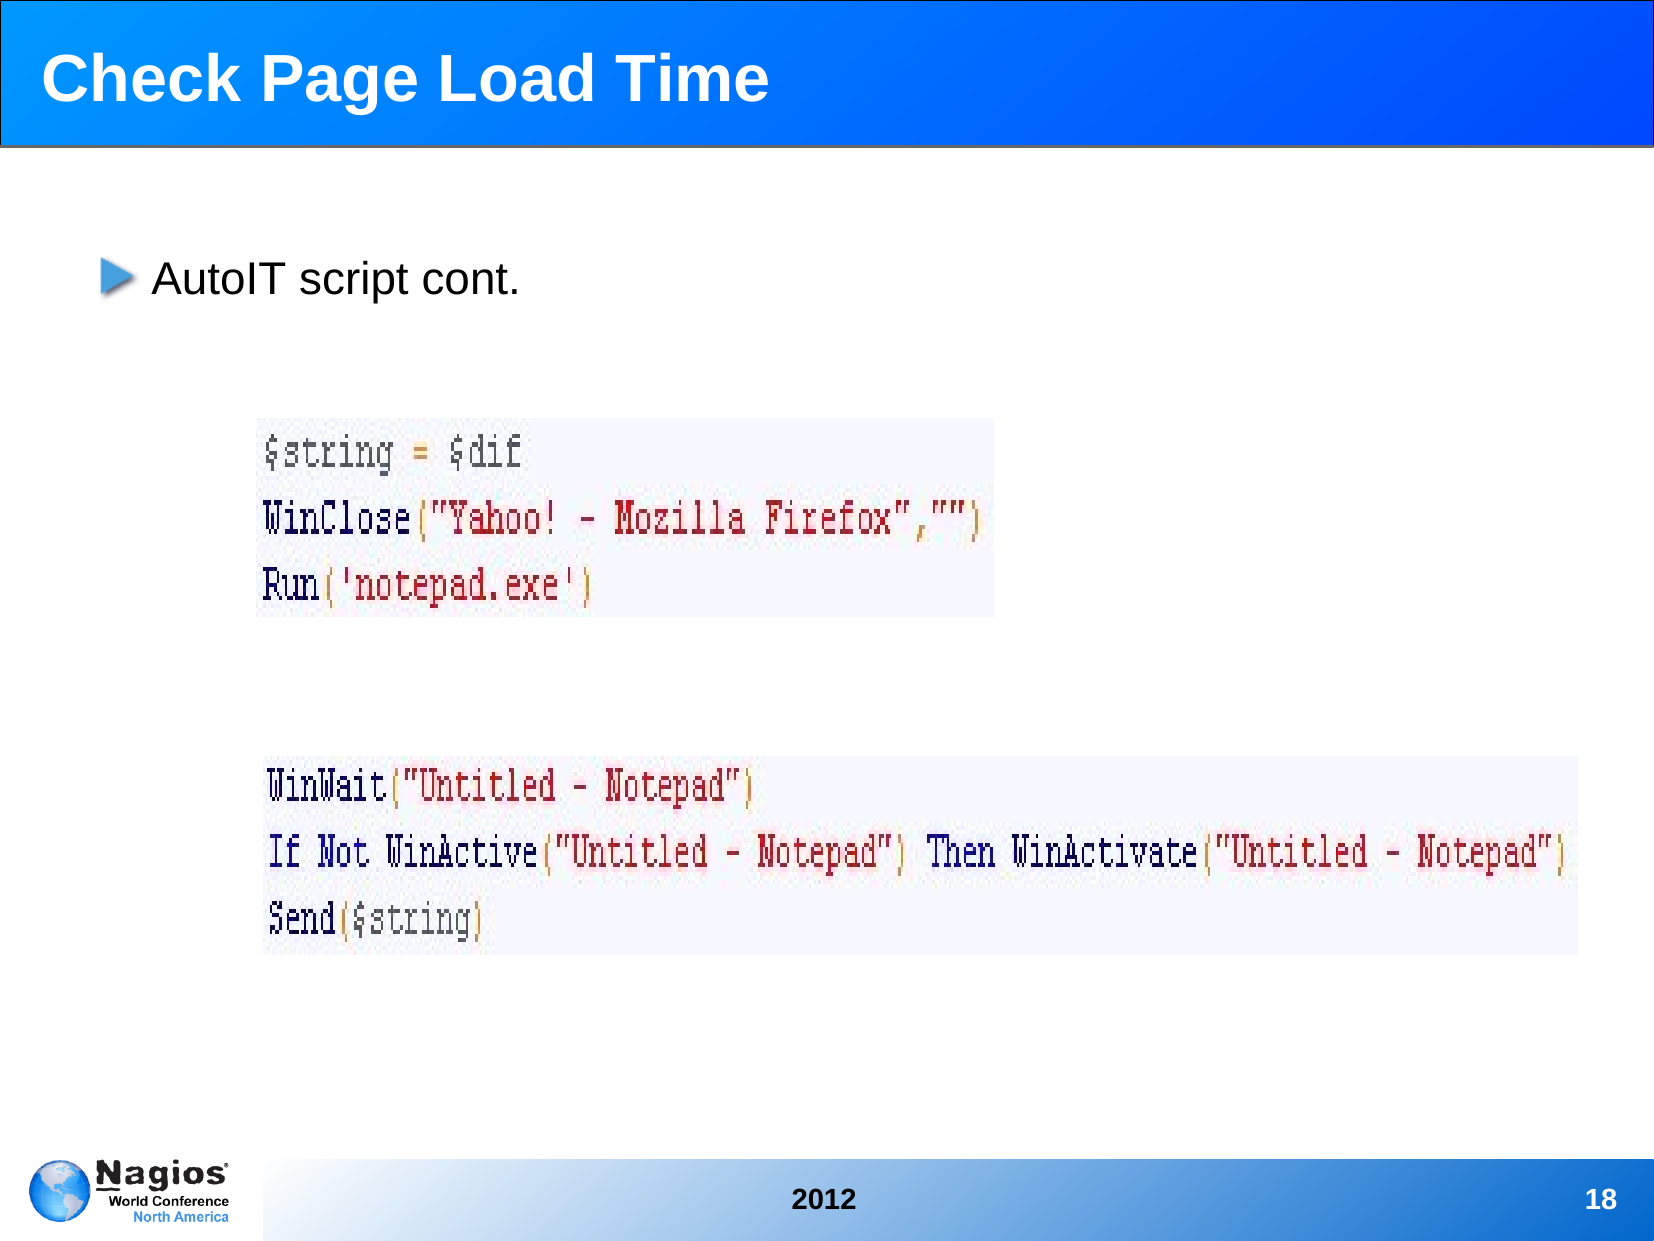

# Check Page Load Time
AutoIT script cont.
2011
18